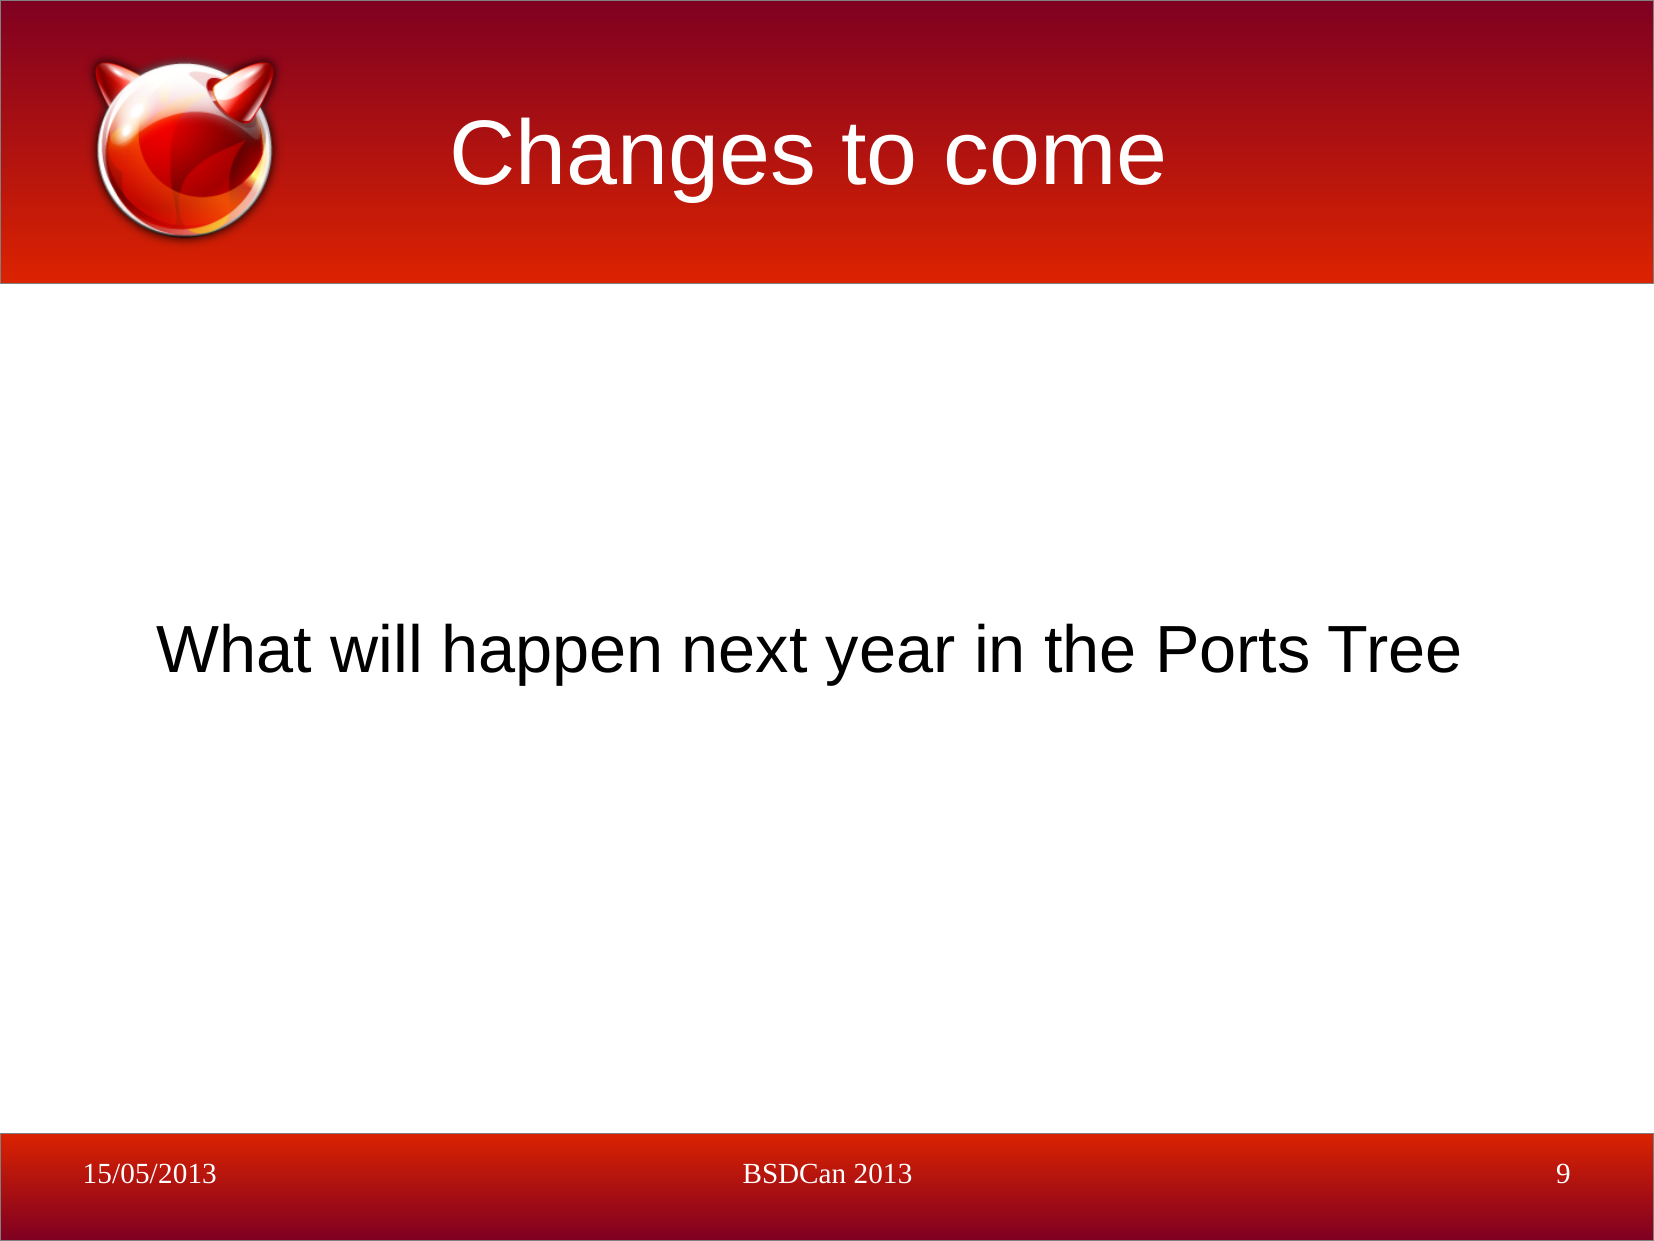

# Changes to come
What will happen next year in the Ports Tree
15/05/2013
BSDCan 2013
9